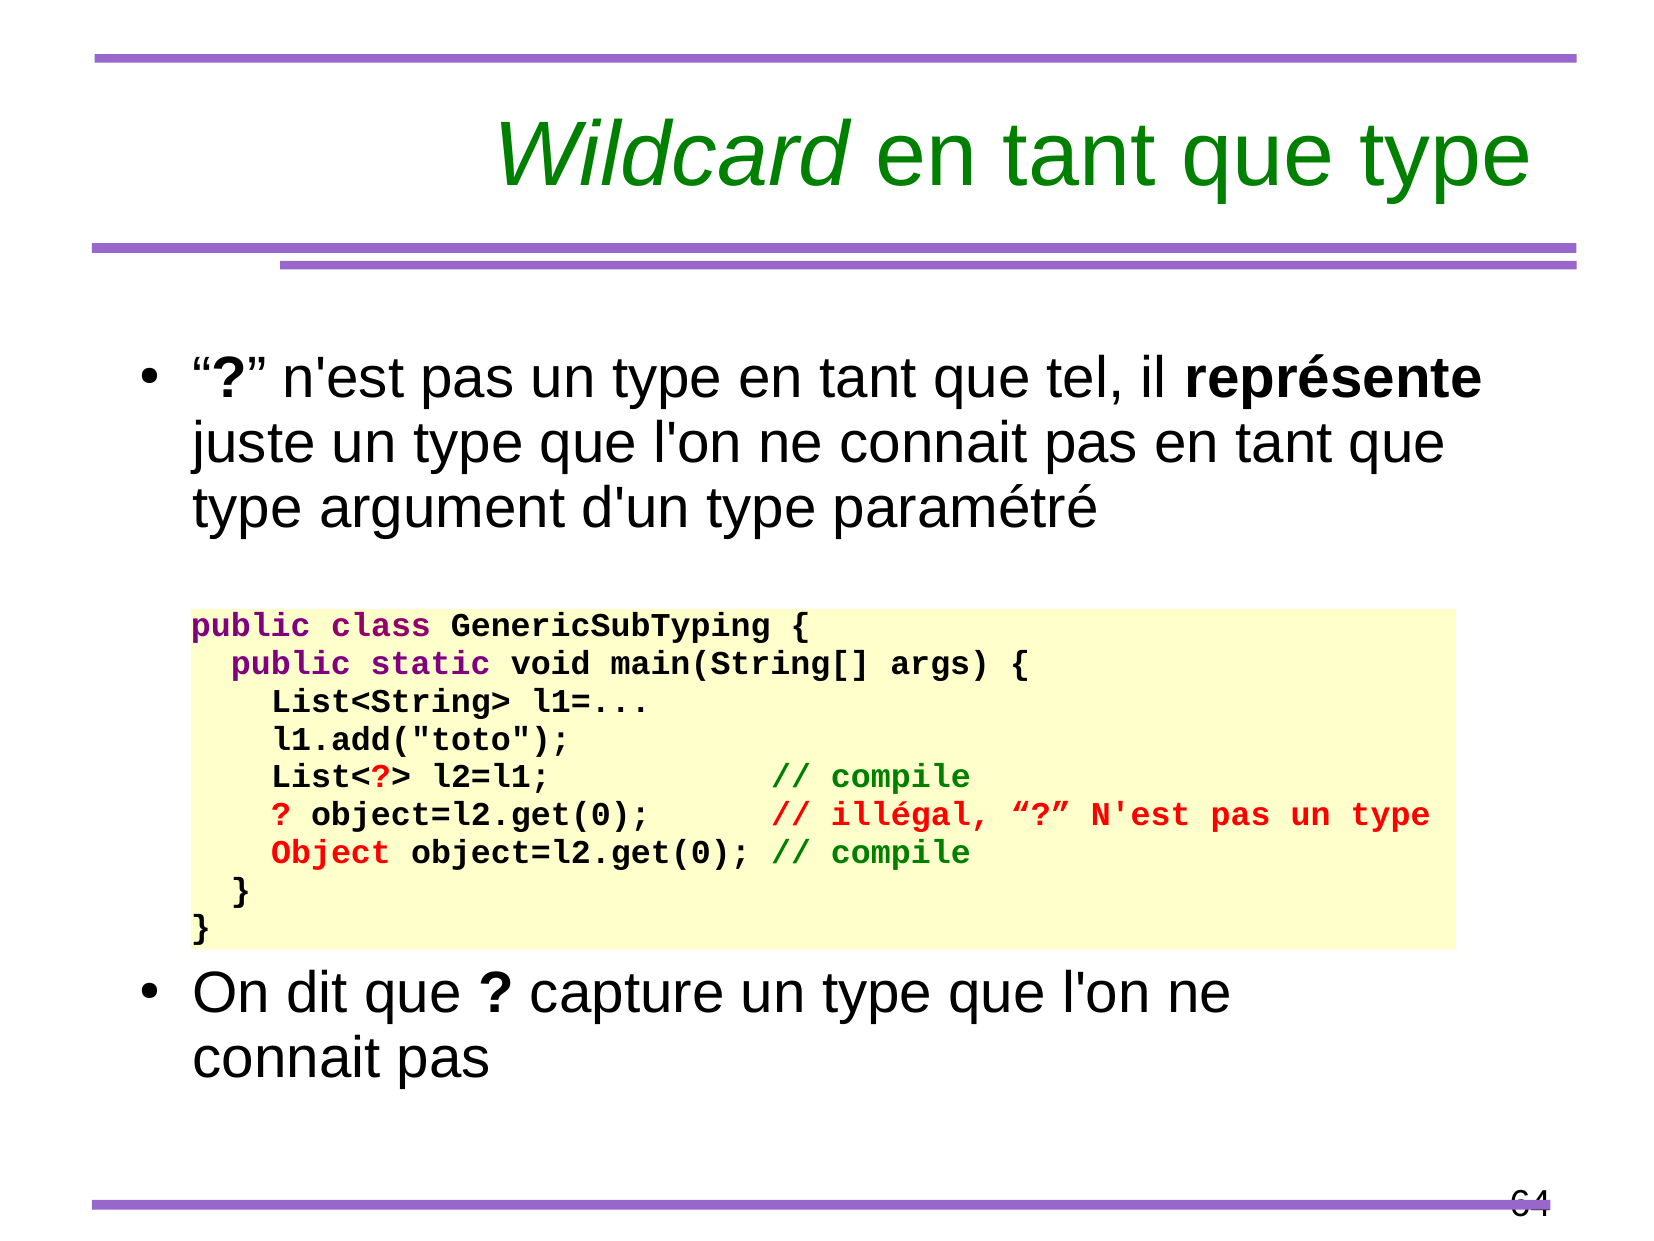

# Wildcard en tant que type
“?” n'est pas un type en tant que tel, il représente juste un type que l'on ne connait pas en tant que type argument d'un type paramétré
On dit que ? capture un type que l'on ne
connait pas
public class GenericSubTyping {
 public static void main(String[] args) {
 List<String> l1=...
 l1.add("toto");
 List<?> l2=l1; // compile
 ? object=l2.get(0); // illégal, “?” N'est pas un type
 Object object=l2.get(0); // compile
 }
}